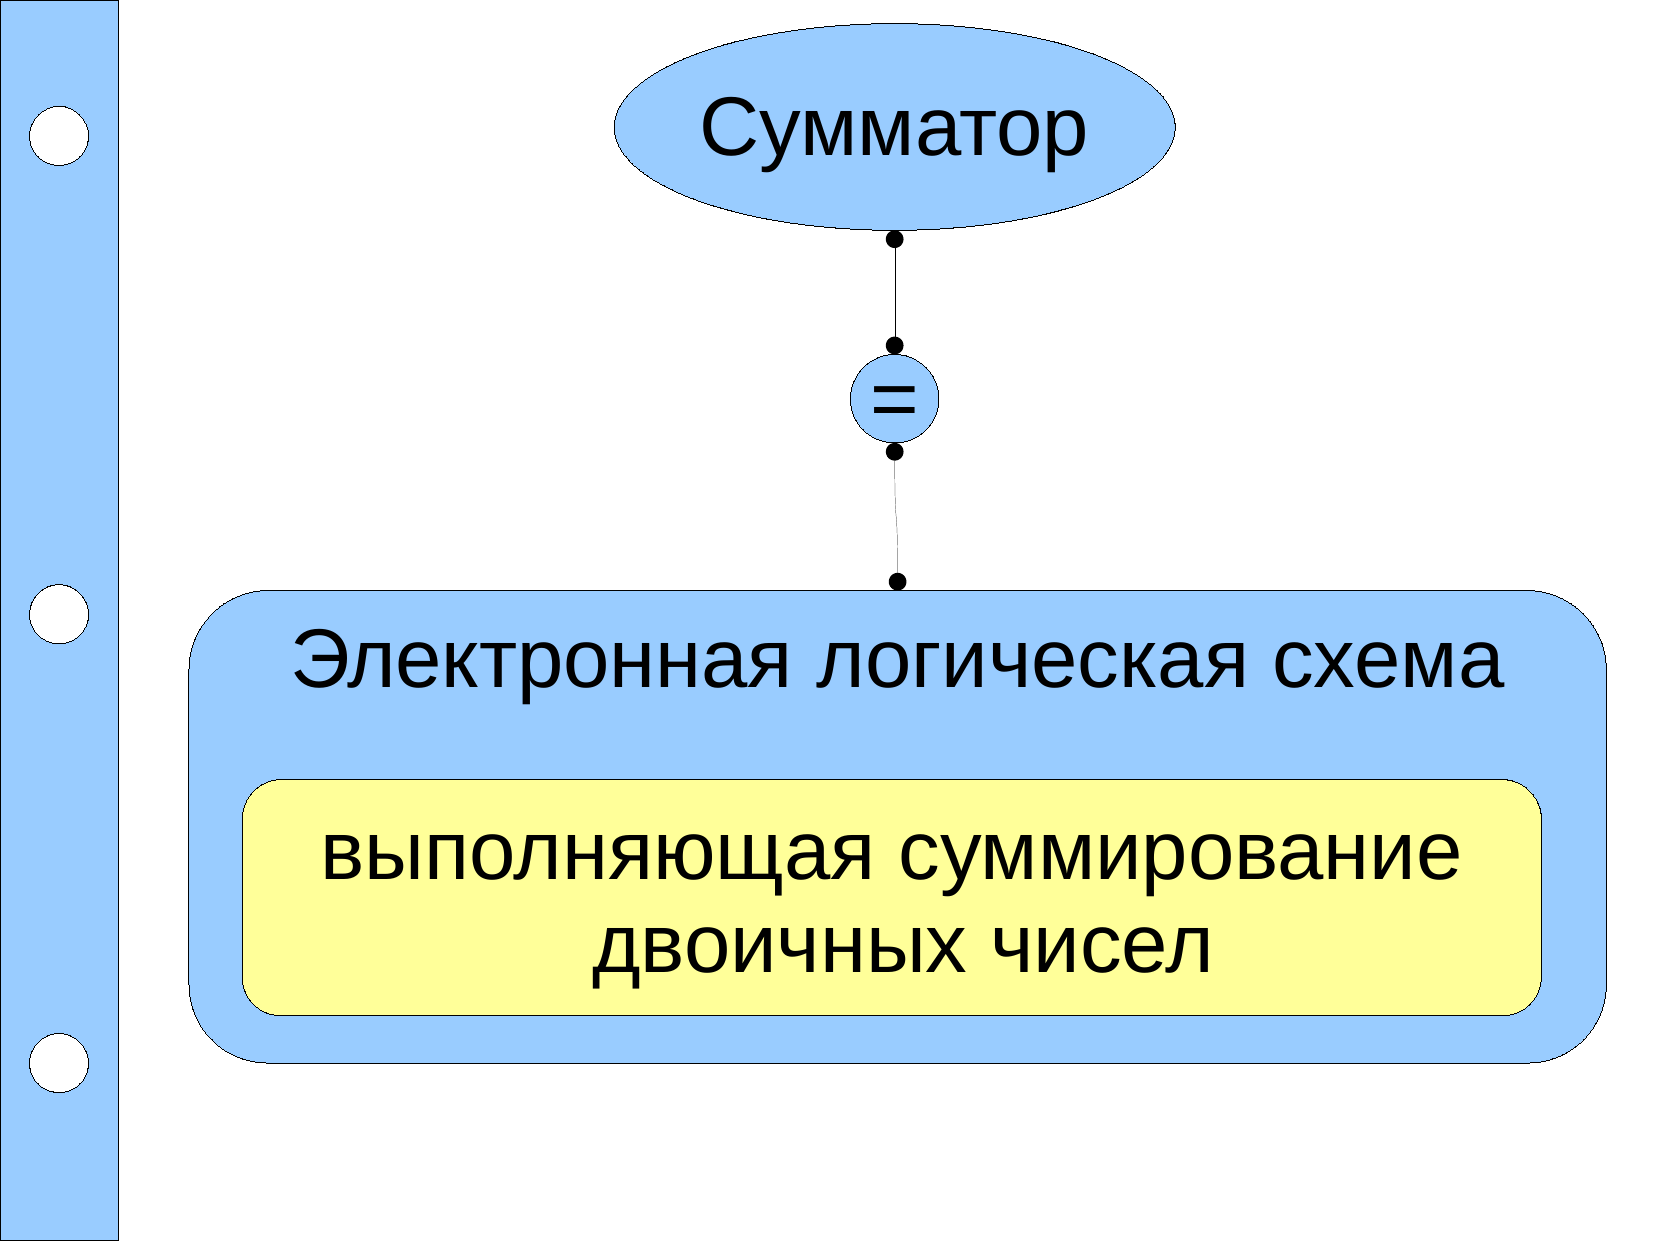

Сумматор
=
Электронная логическая схема
выполняющая суммирование
 двоичных чисел